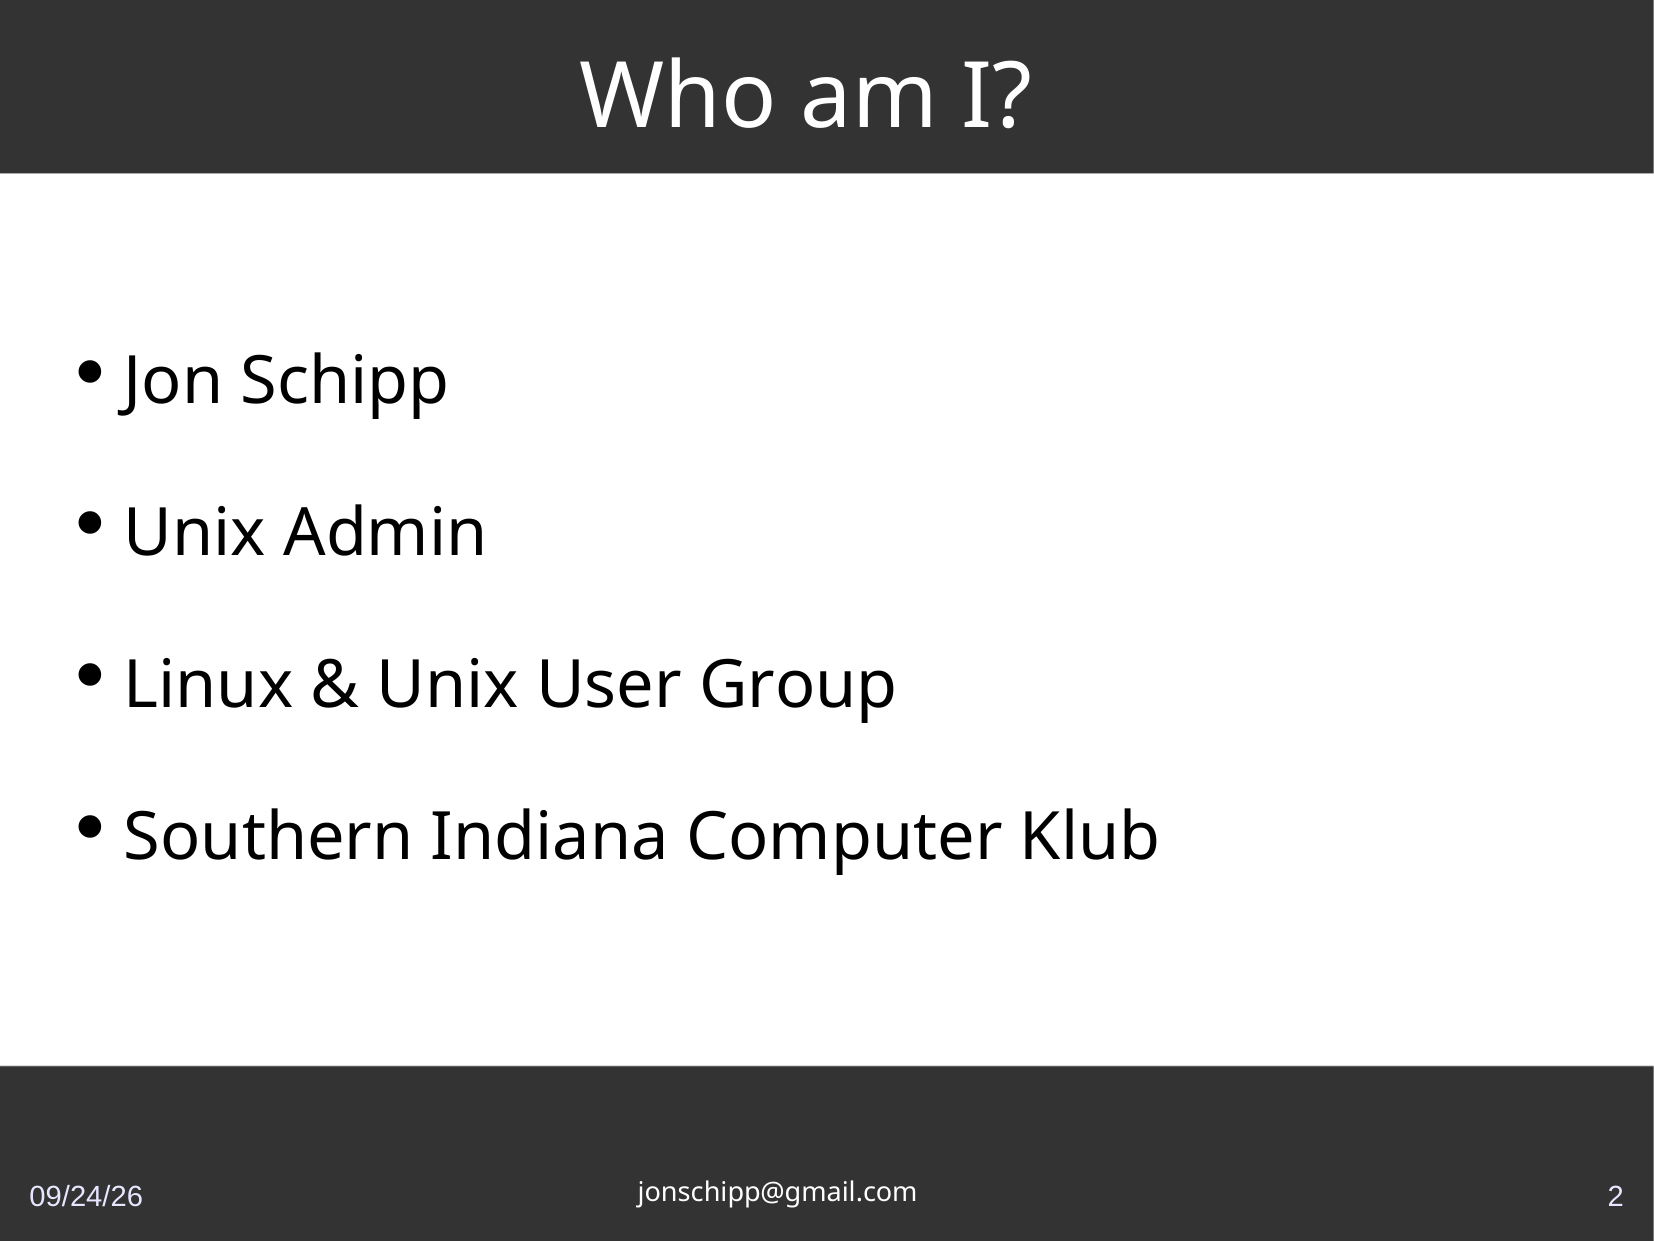

Who am I?
 Jon Schipp
 Unix Admin
 Linux & Unix User Group
 Southern Indiana Computer Klub
jonschipp@gmail.com